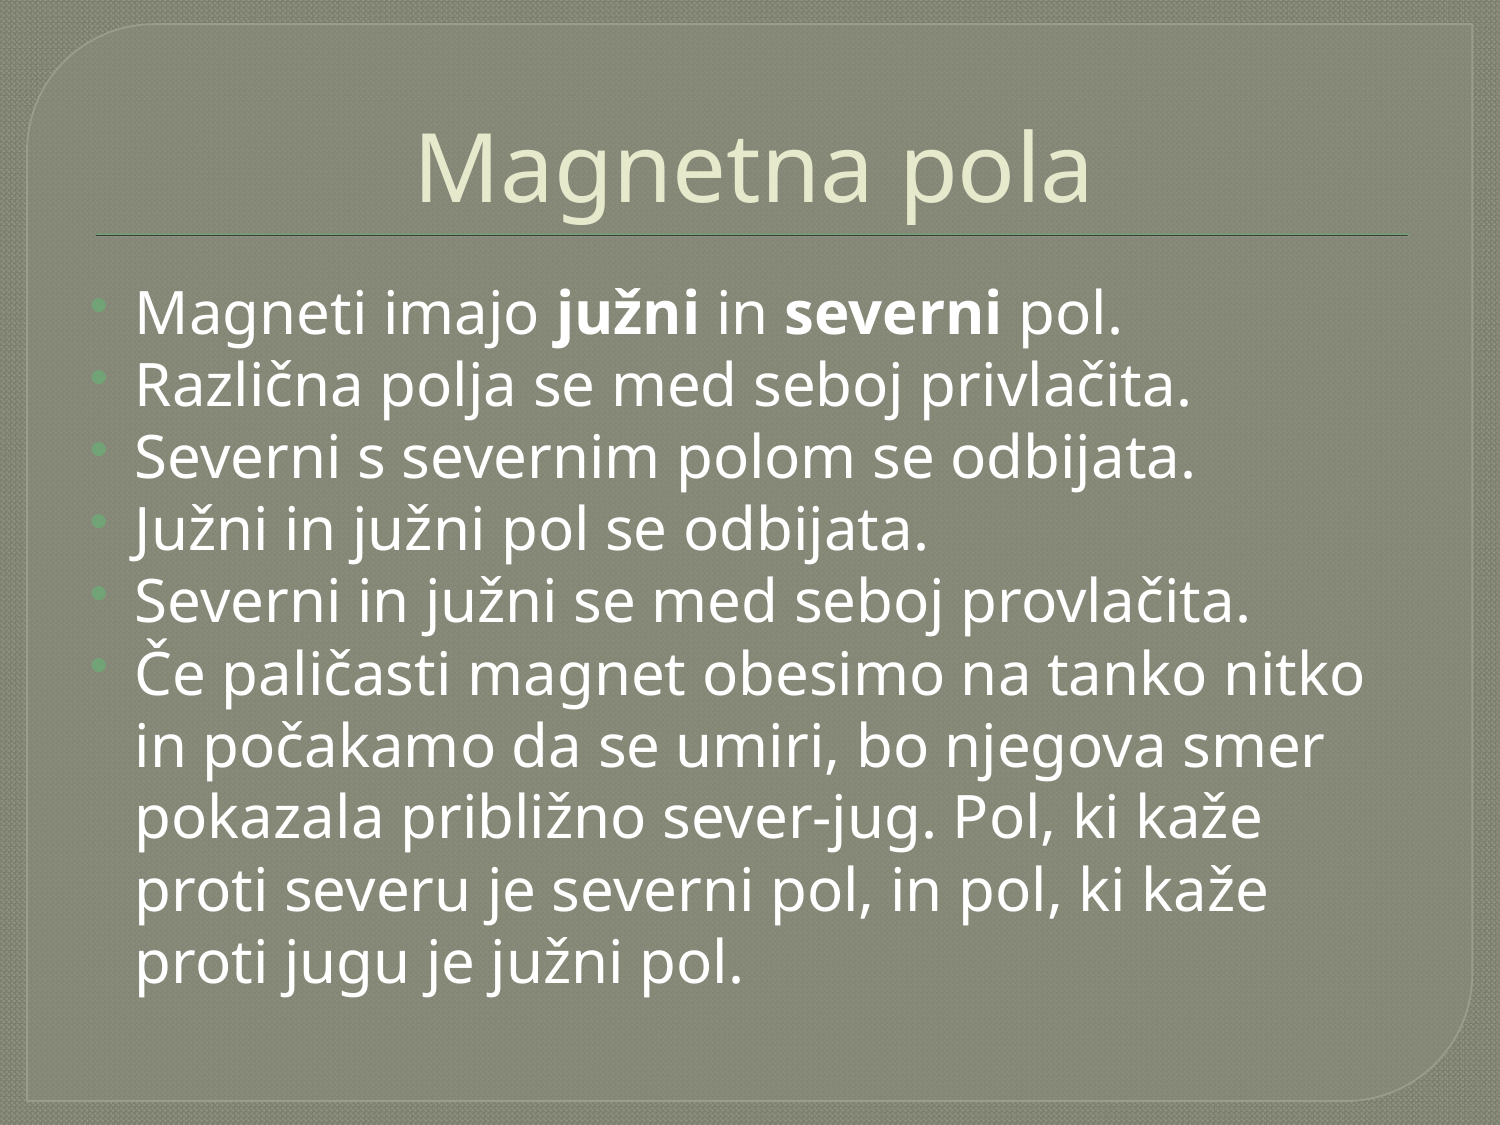

# Magnetna pola
Magneti imajo južni in severni pol.
Različna polja se med seboj privlačita.
Severni s severnim polom se odbijata.
Južni in južni pol se odbijata.
Severni in južni se med seboj provlačita.
Če paličasti magnet obesimo na tanko nitko in počakamo da se umiri, bo njegova smer pokazala približno sever-jug. Pol, ki kaže proti severu je severni pol, in pol, ki kaže proti jugu je južni pol.